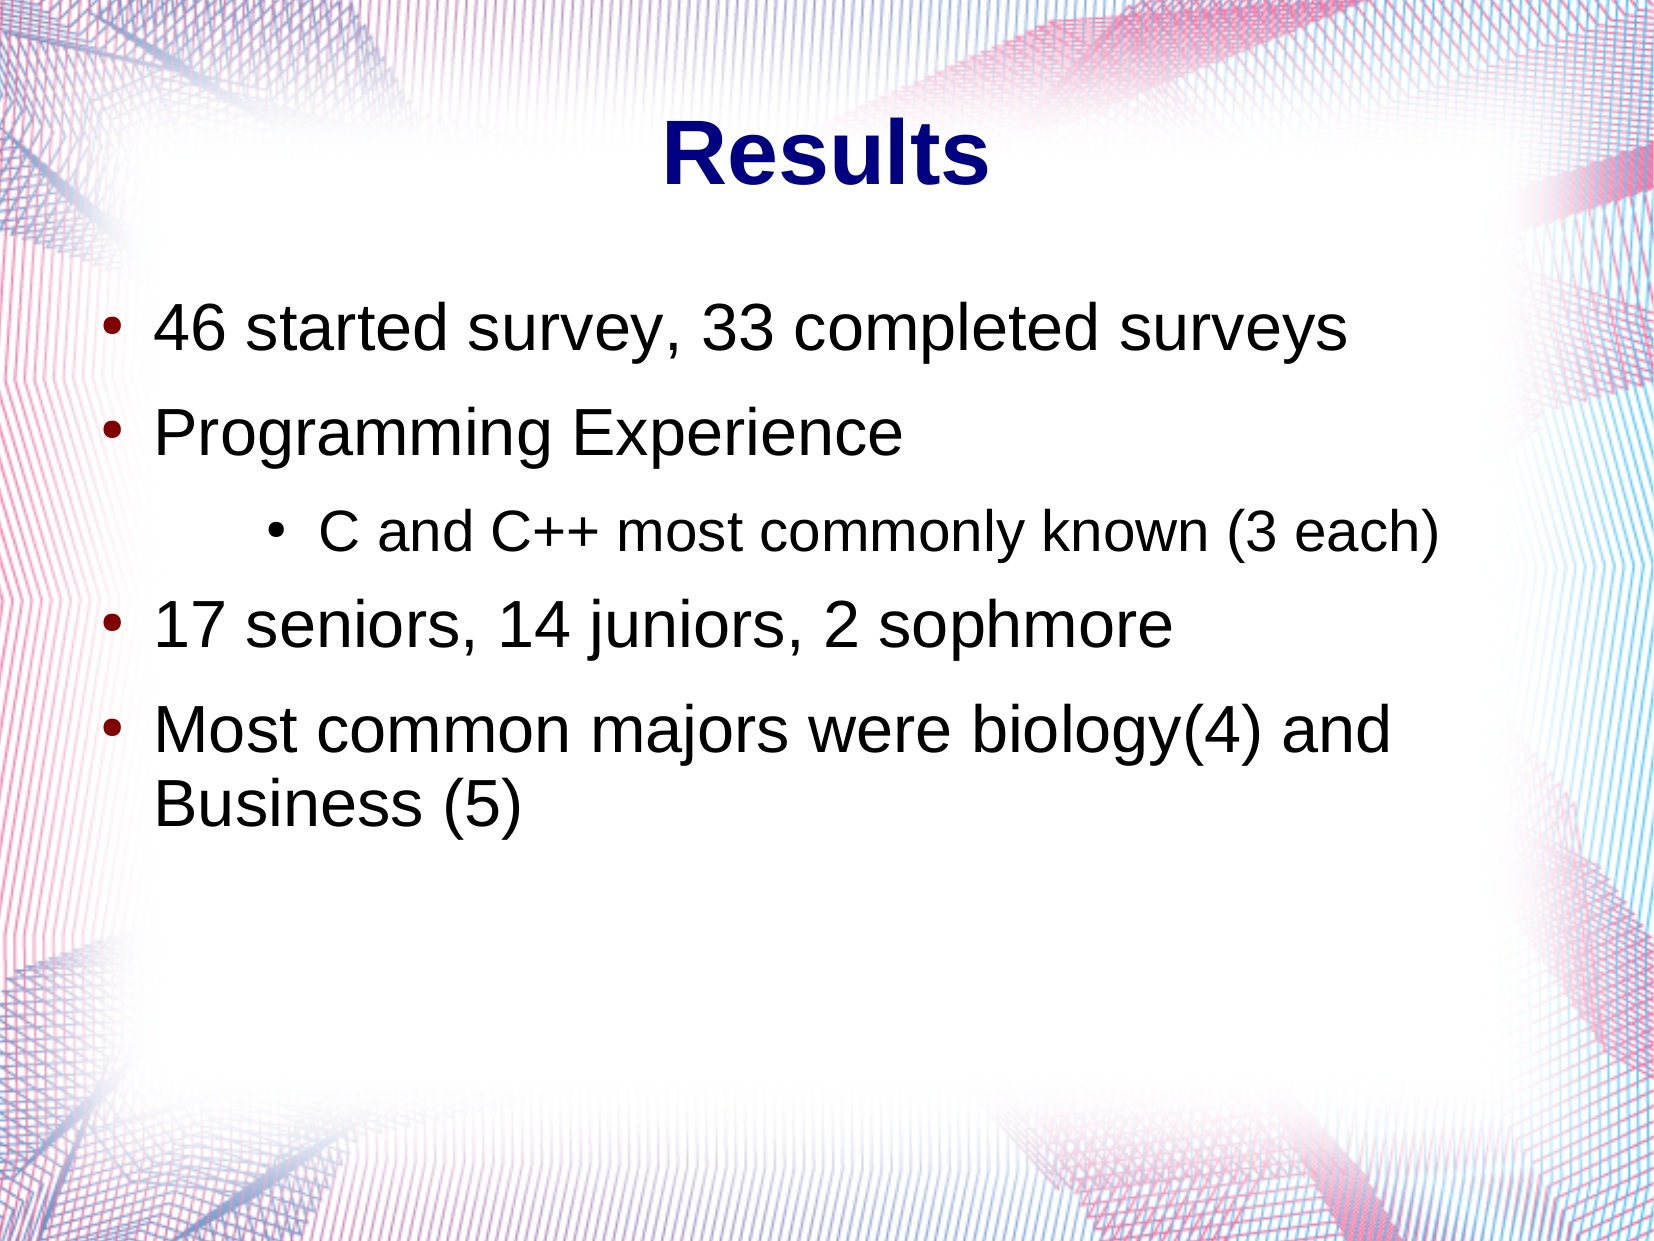

# Results
46 started survey, 33 completed surveys
Programming Experience
C and C++ most commonly known (3 each)
17 seniors, 14 juniors, 2 sophmore
Most common majors were biology(4) and Business (5)